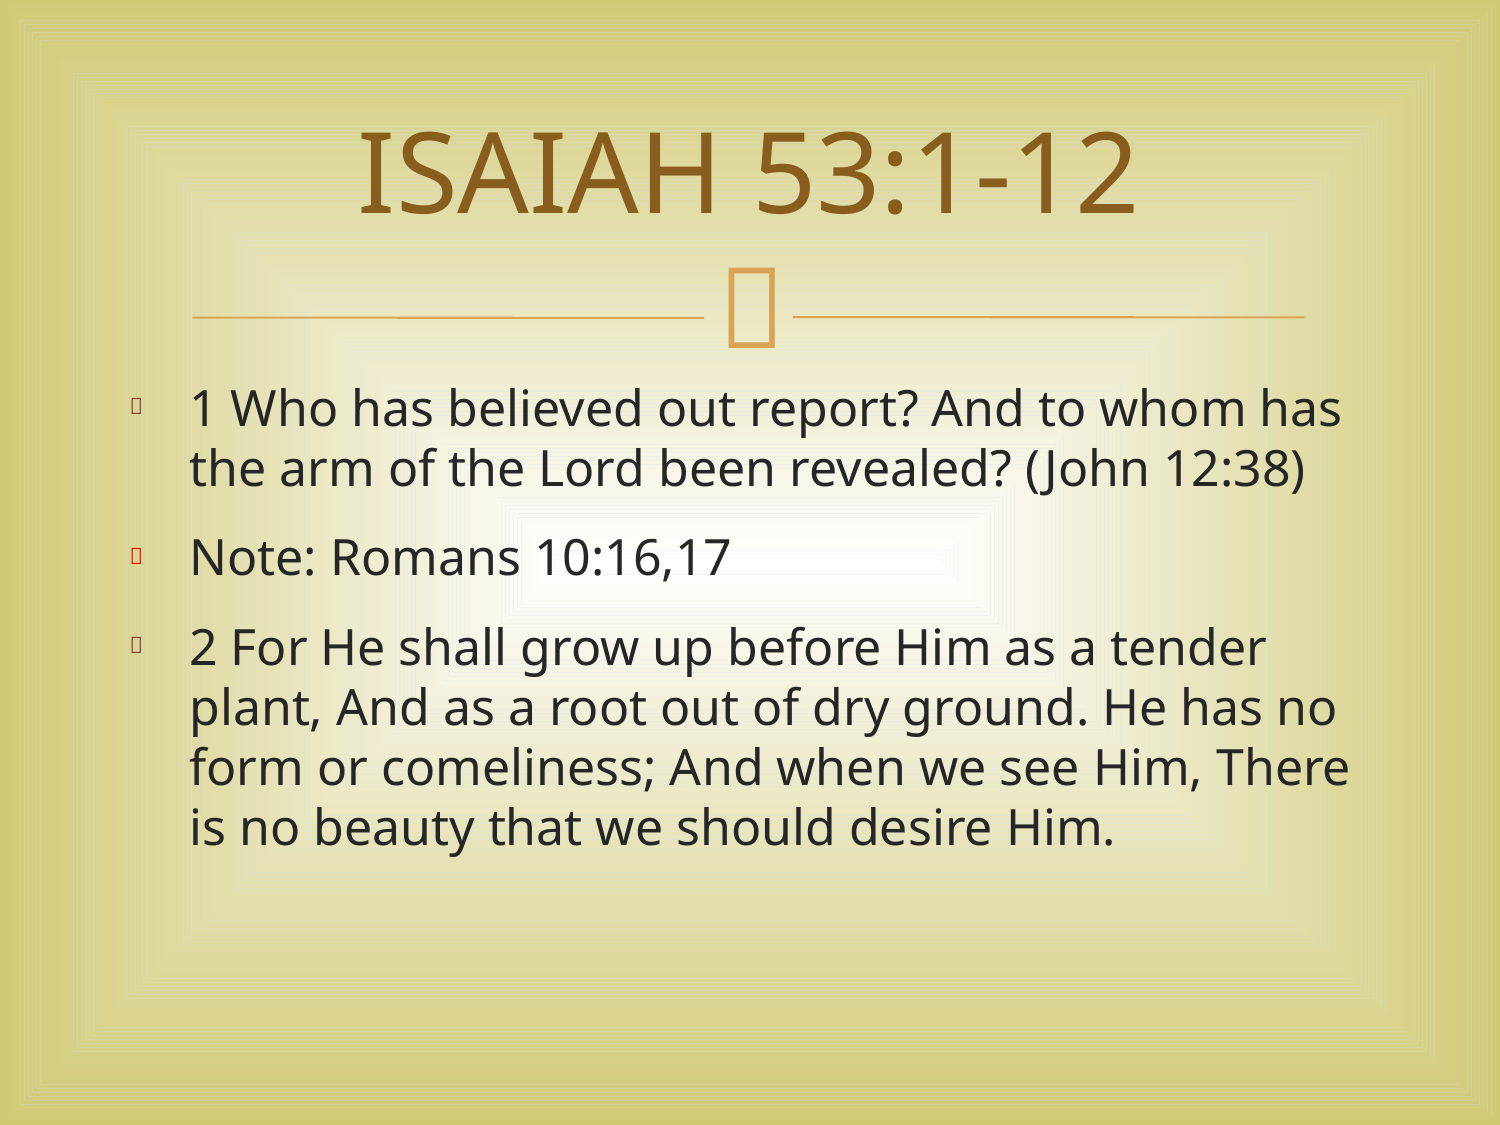

ISAIAH 53:1-12
# 1 Who has believed out report? And to whom has the arm of the Lord been revealed? (John 12:38)
Note: Romans 10:16,17
2 For He shall grow up before Him as a tender plant, And as a root out of dry ground. He has no form or comeliness; And when we see Him, There is no beauty that we should desire Him.